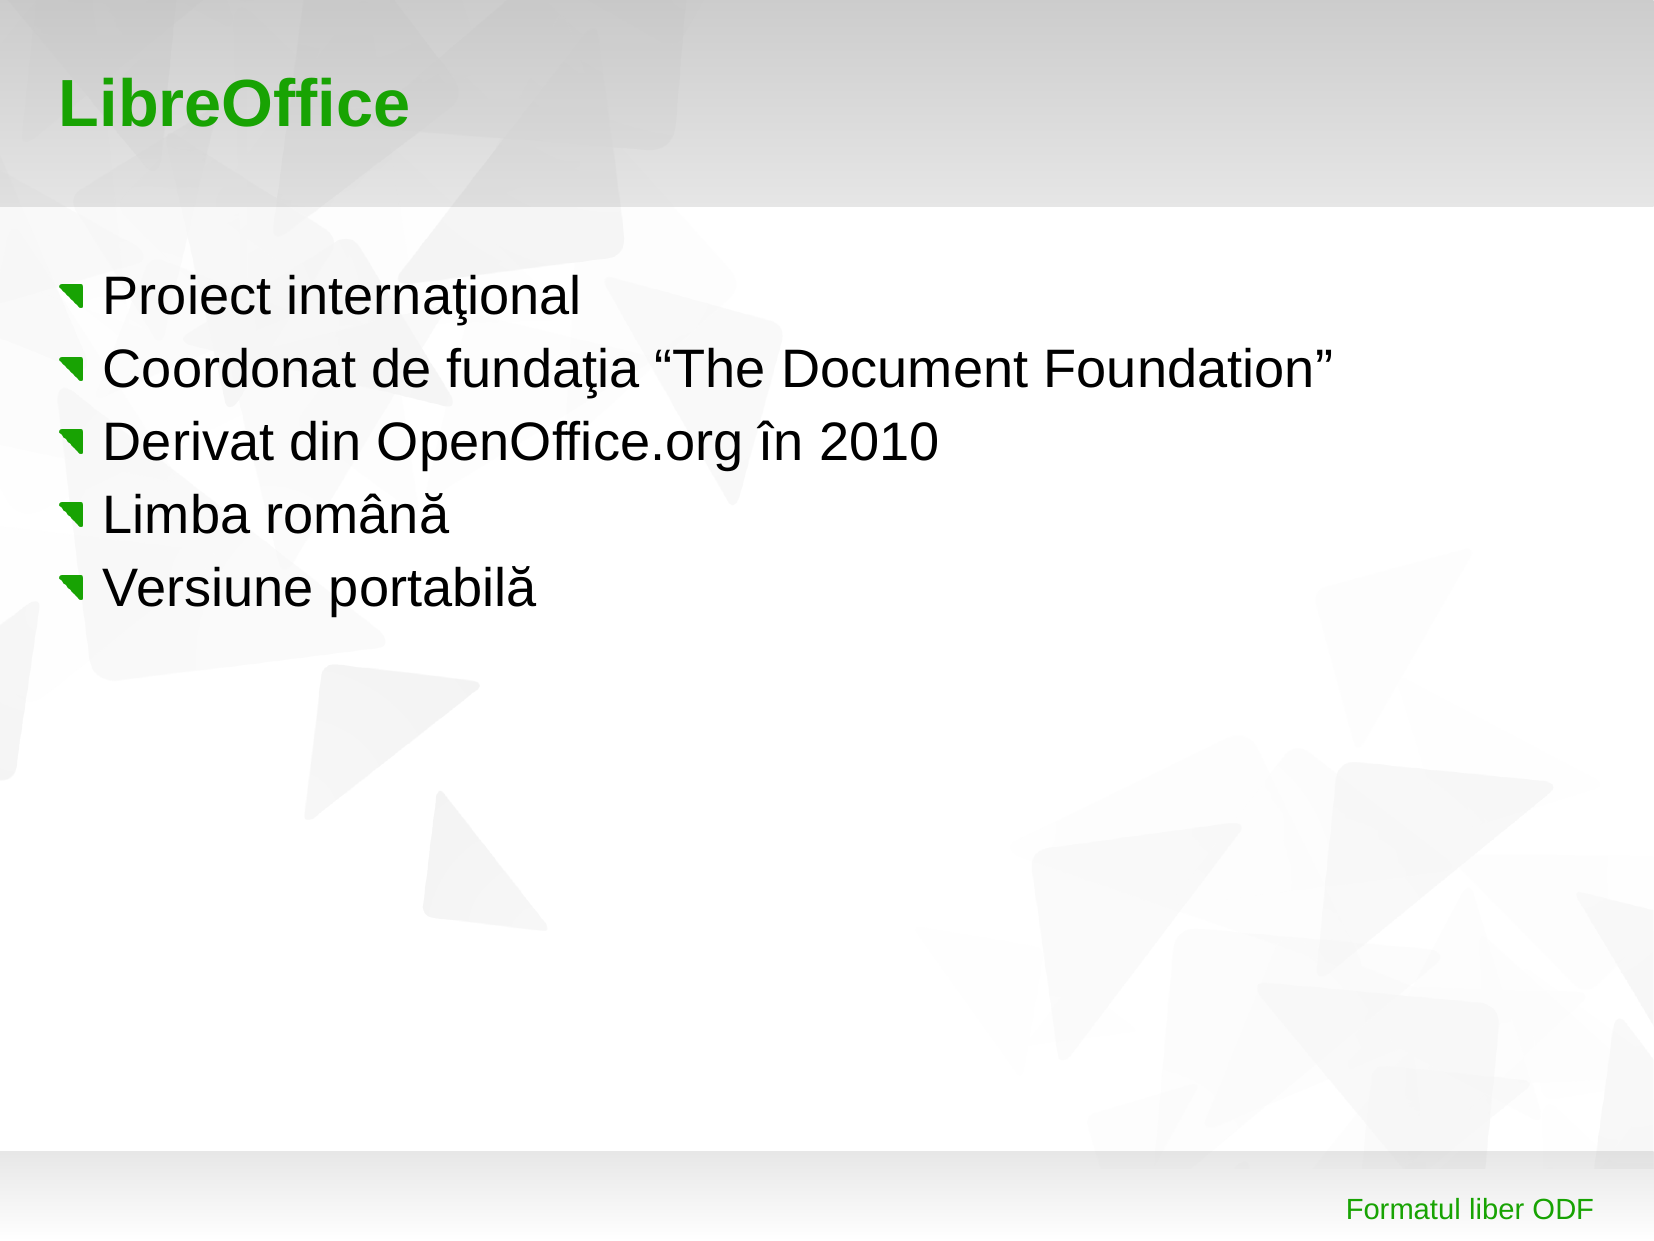

# LibreOffice
Proiect internaţional
Coordonat de fundaţia “The Document Foundation”
Derivat din OpenOffice.org în 2010
Limba română
Versiune portabilă
Formatul liber ODF